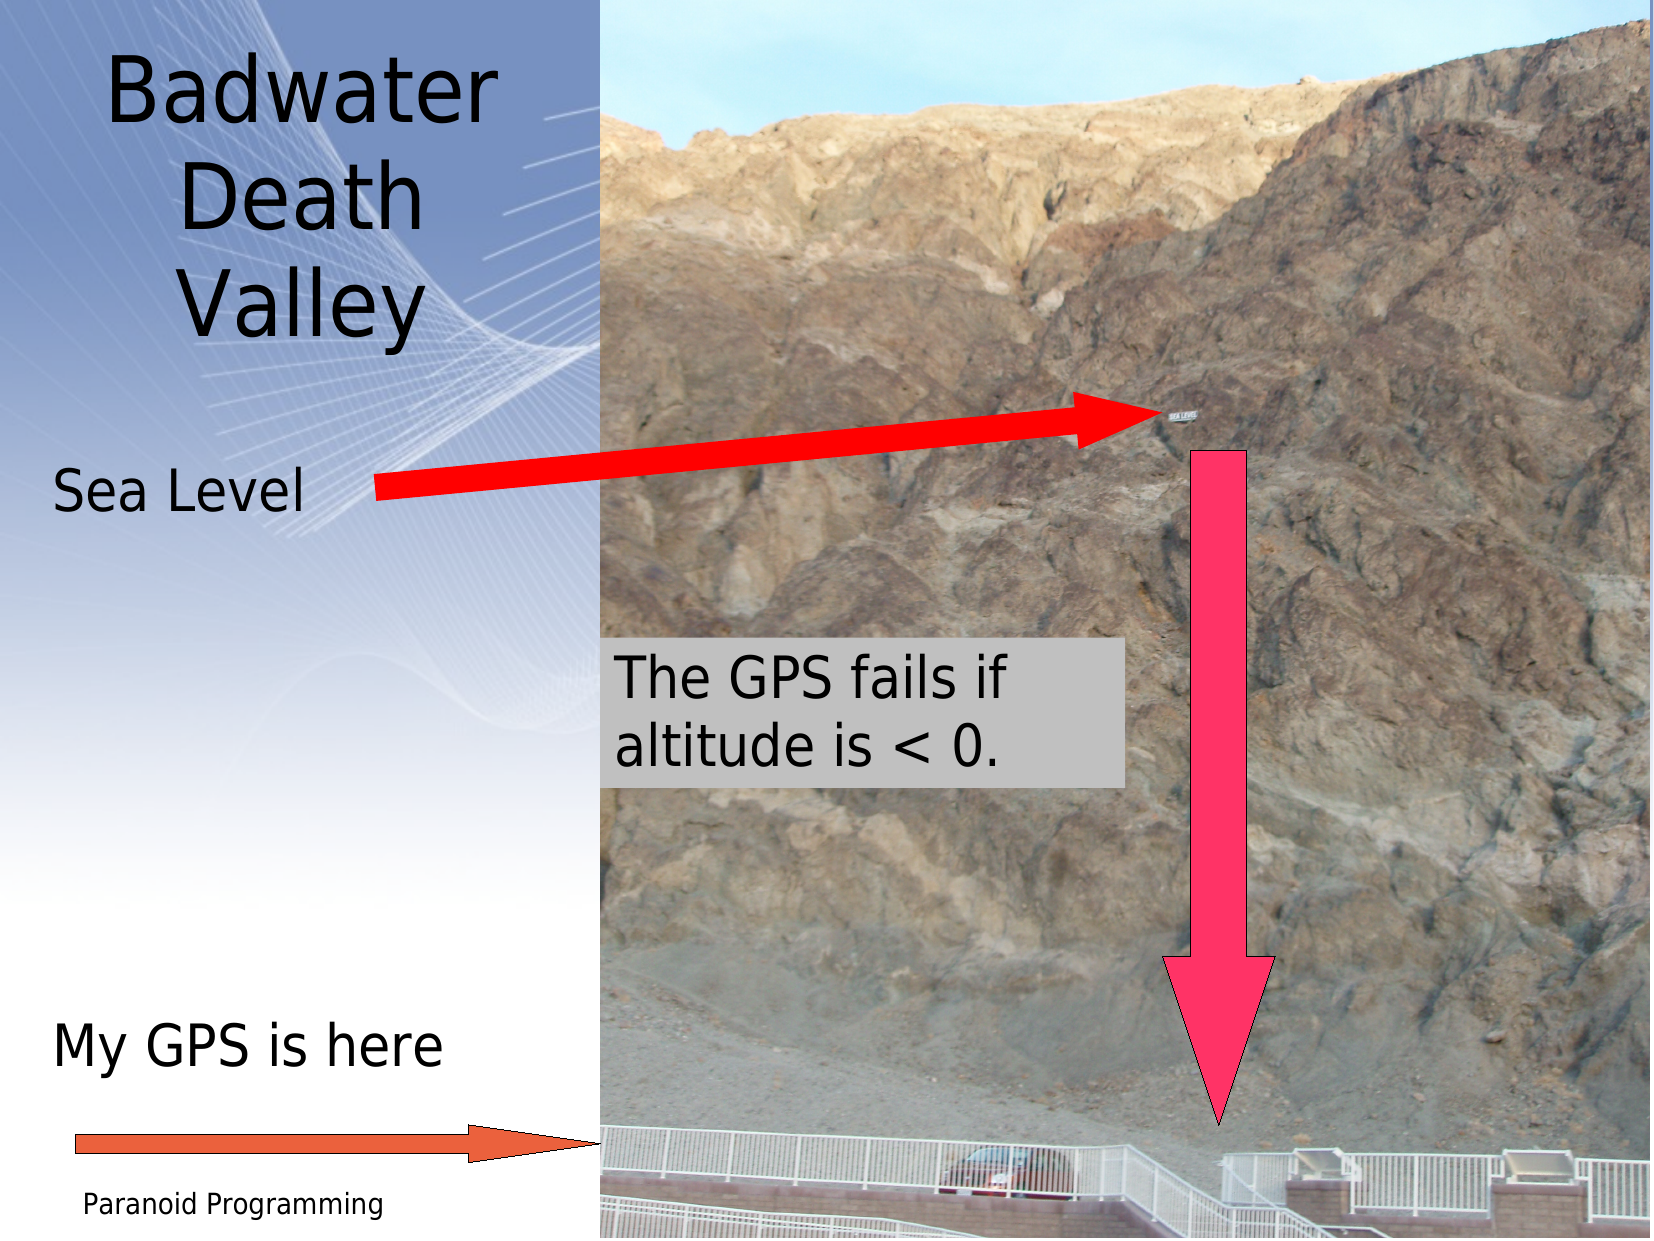

# Badwater Death Valley
Sea Level
The GPS fails if
altitude is < 0.
My GPS is here
Paranoid Programming
Steve Oualline
17